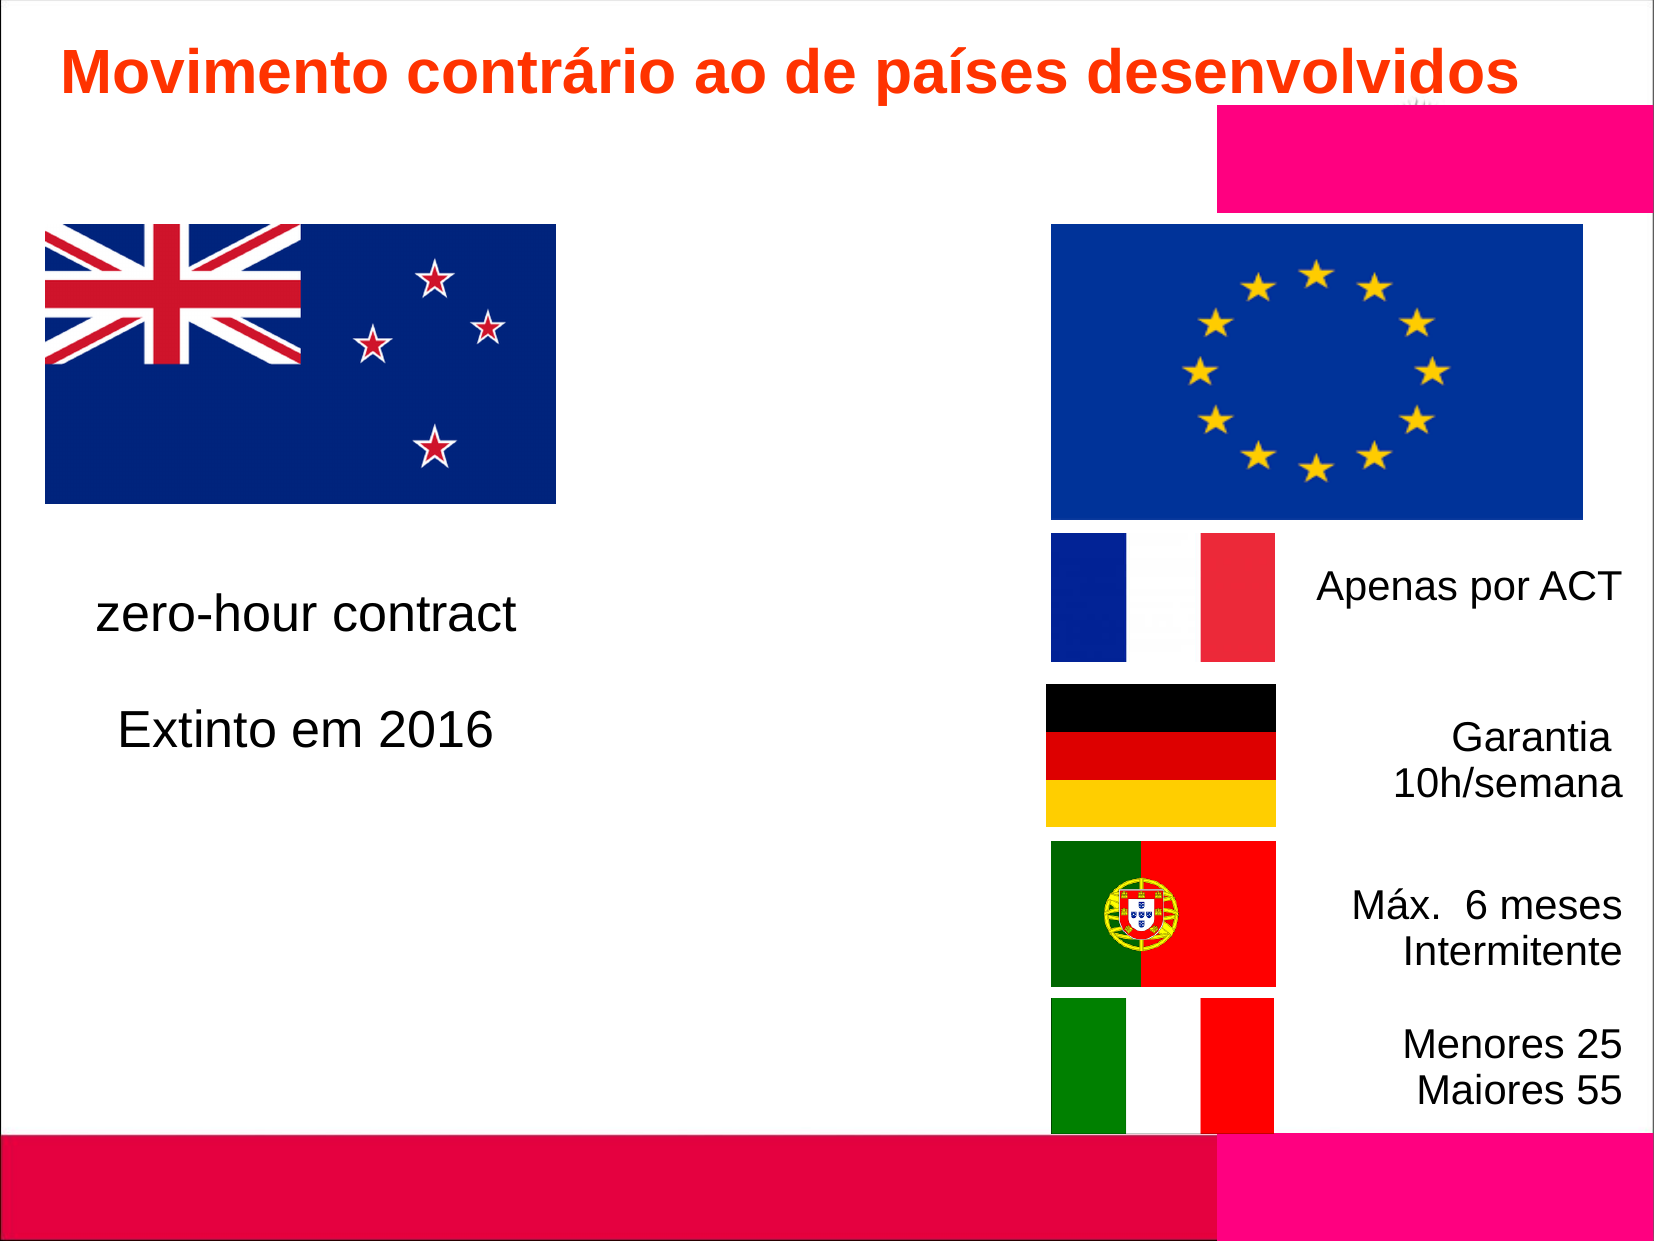

Movimento contrário ao de países desenvolvidos
Apenas por ACT
Garantia
10h/semana
zero-hour contract
Extinto em 2016
Máx. 6 meses
Intermitente
Menores 25
Maiores 55